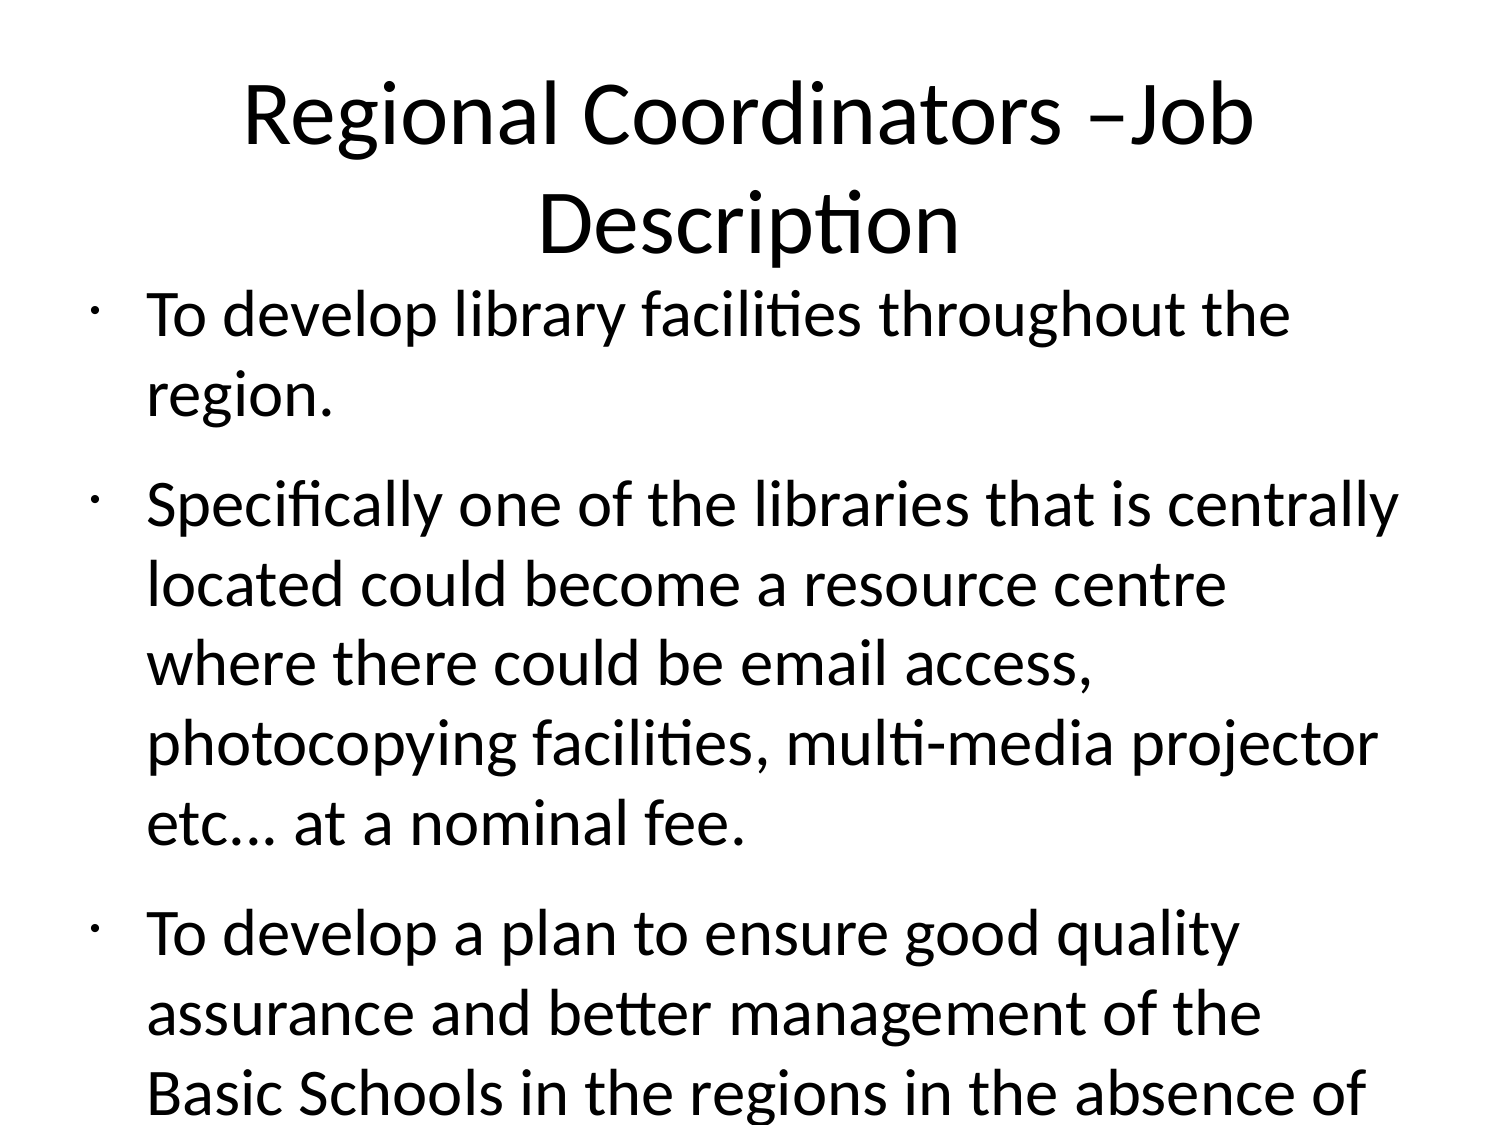

# Regional Coordinators –Job Description
To develop library facilities throughout the region.
Specifically one of the libraries that is centrally located could become a resource centre where there could be email access, photocopying facilities, multi-media projector etc... at a nominal fee.
To develop a plan to ensure good quality assurance and better management of the Basic Schools in the regions in the absence of a National/regional Coordinator.